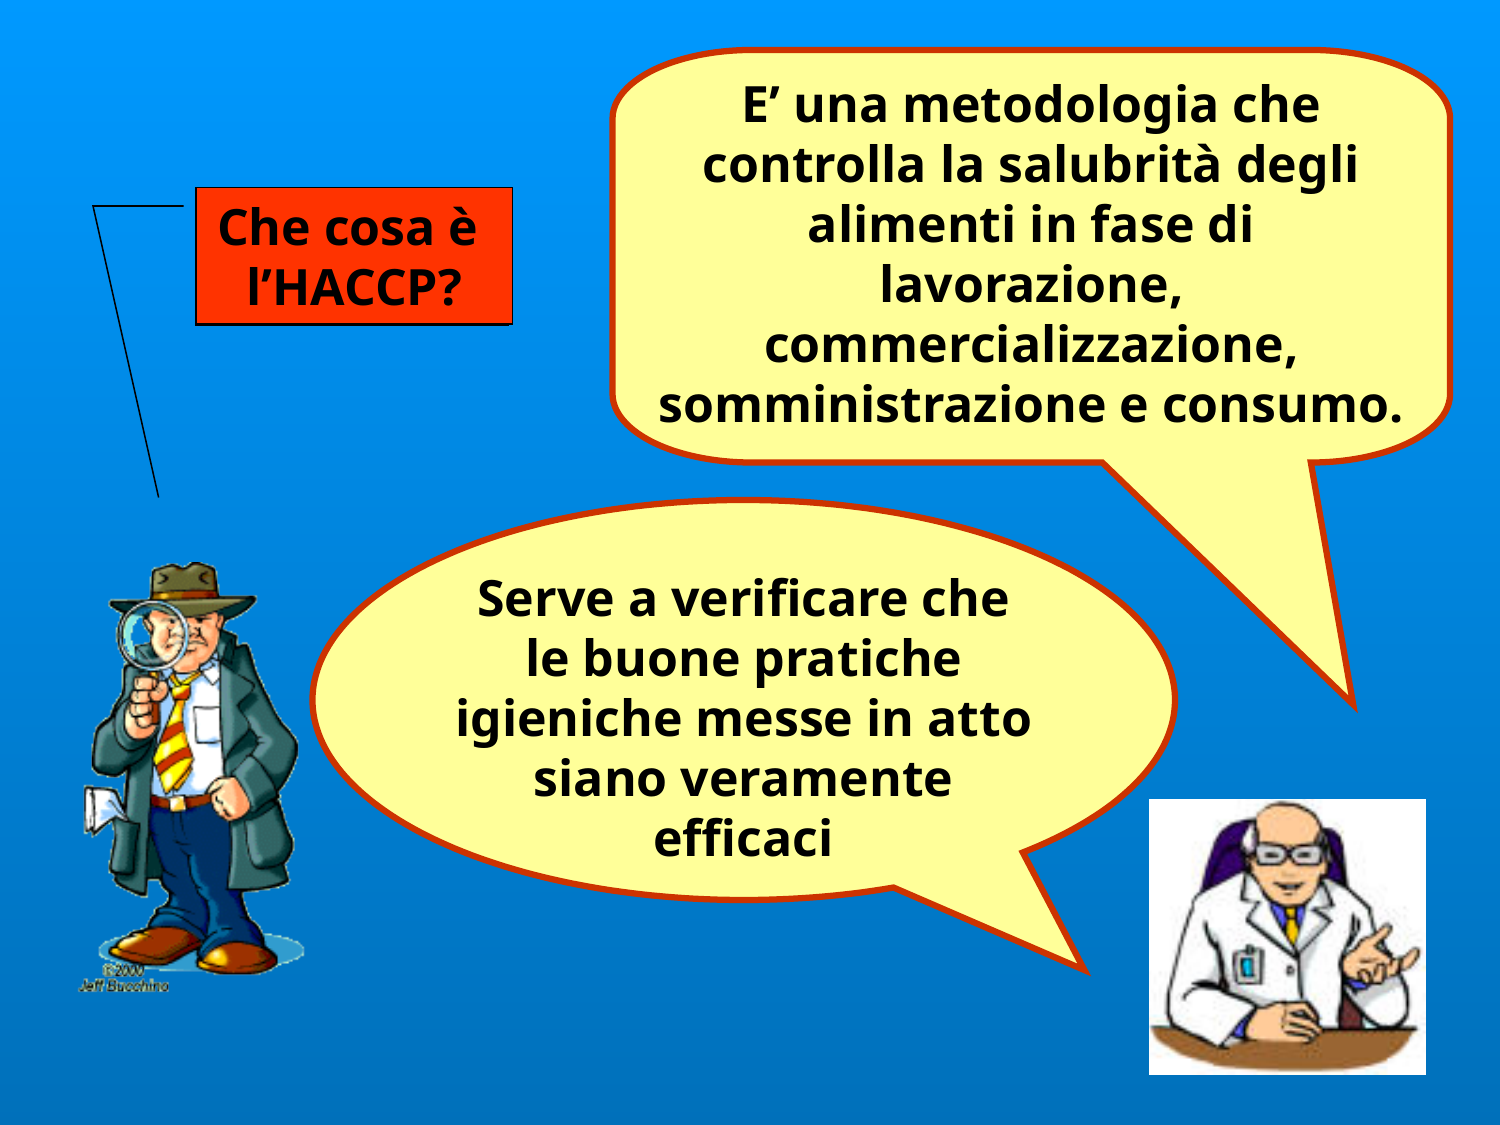

E’ una metodologia che controlla la salubrità degli alimenti in fase di lavorazione, commercializzazione,
somministrazione e consumo.
Che cosa è
l’HACCP?
Serve a verificare che le buone pratiche igieniche messe in atto
siano veramente efficaci